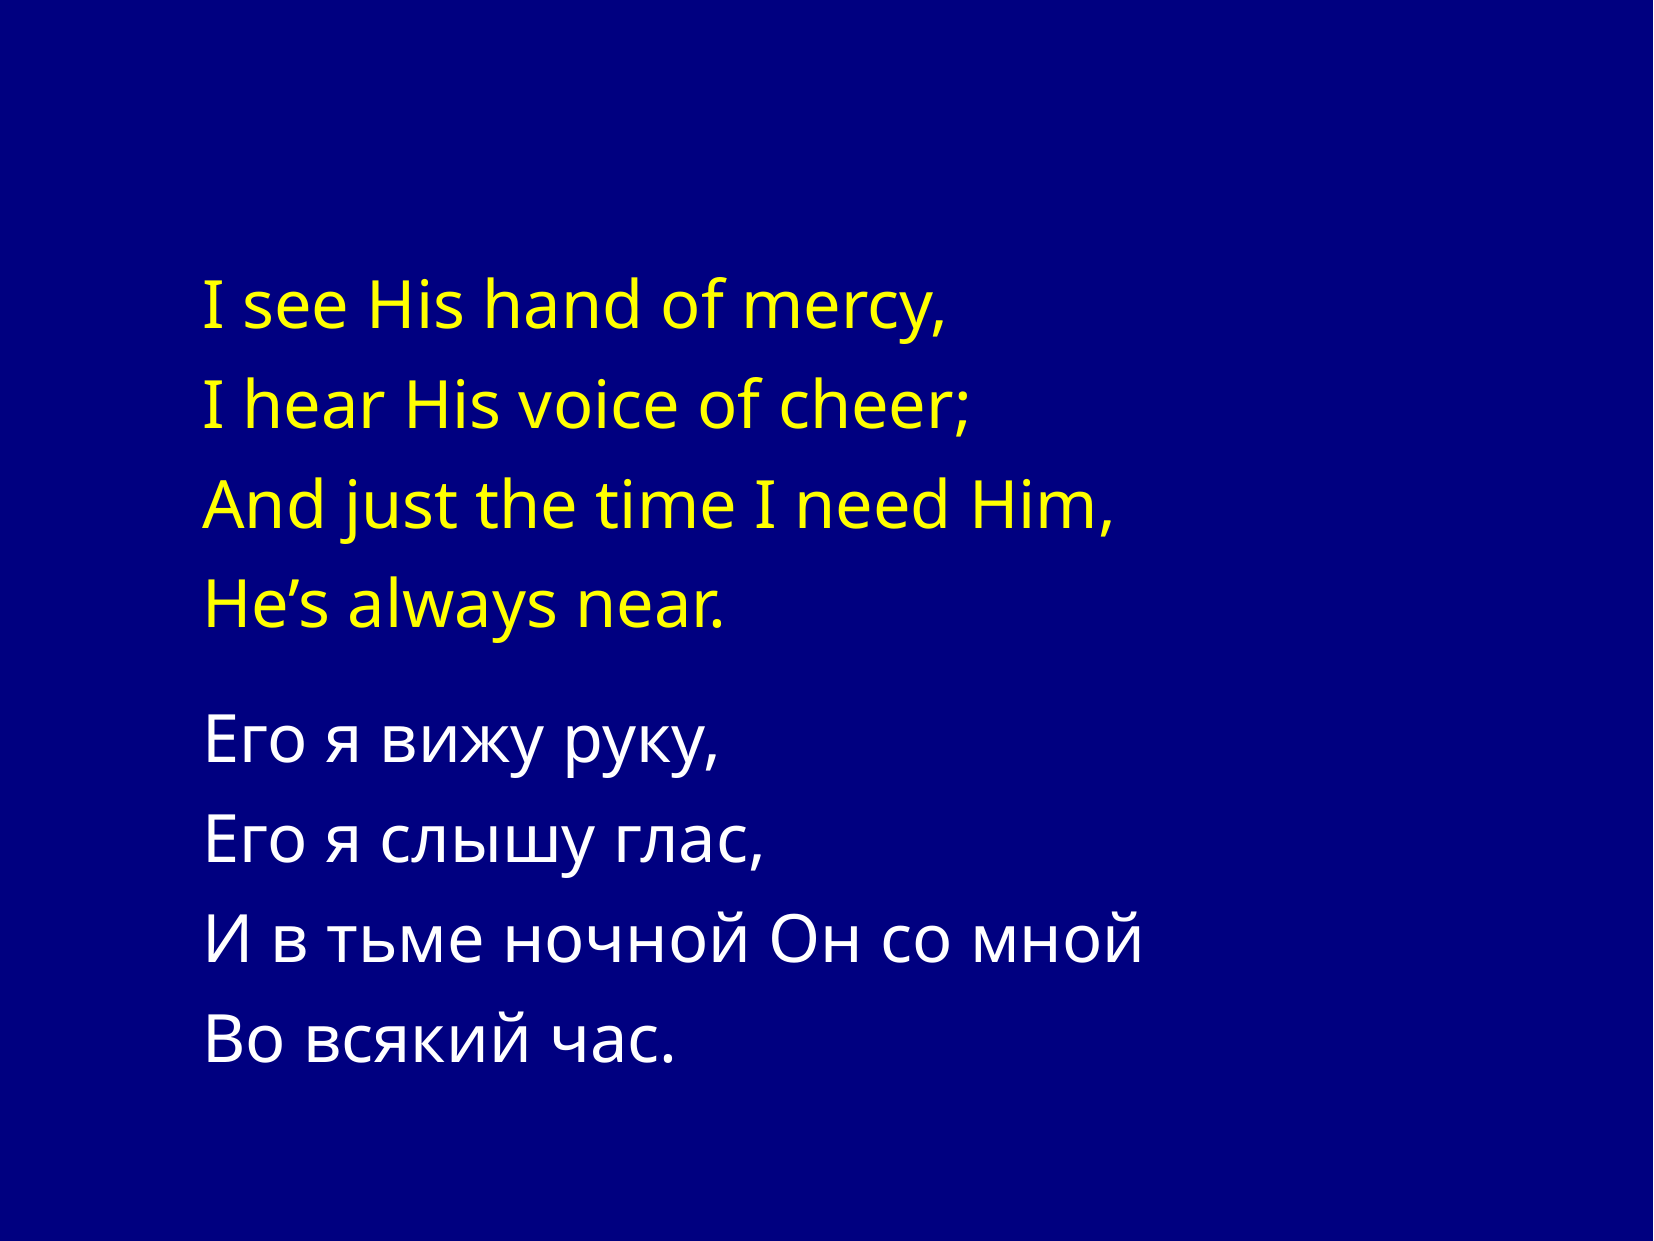

I see His hand of mercy,
	I hear His voice of cheer;
	And just the time I need Him,
	He’s always near.
	Его я вижу руку,
	Его я слышу глас,
	И в тьме ночной Он со мной
	Во всякий час.